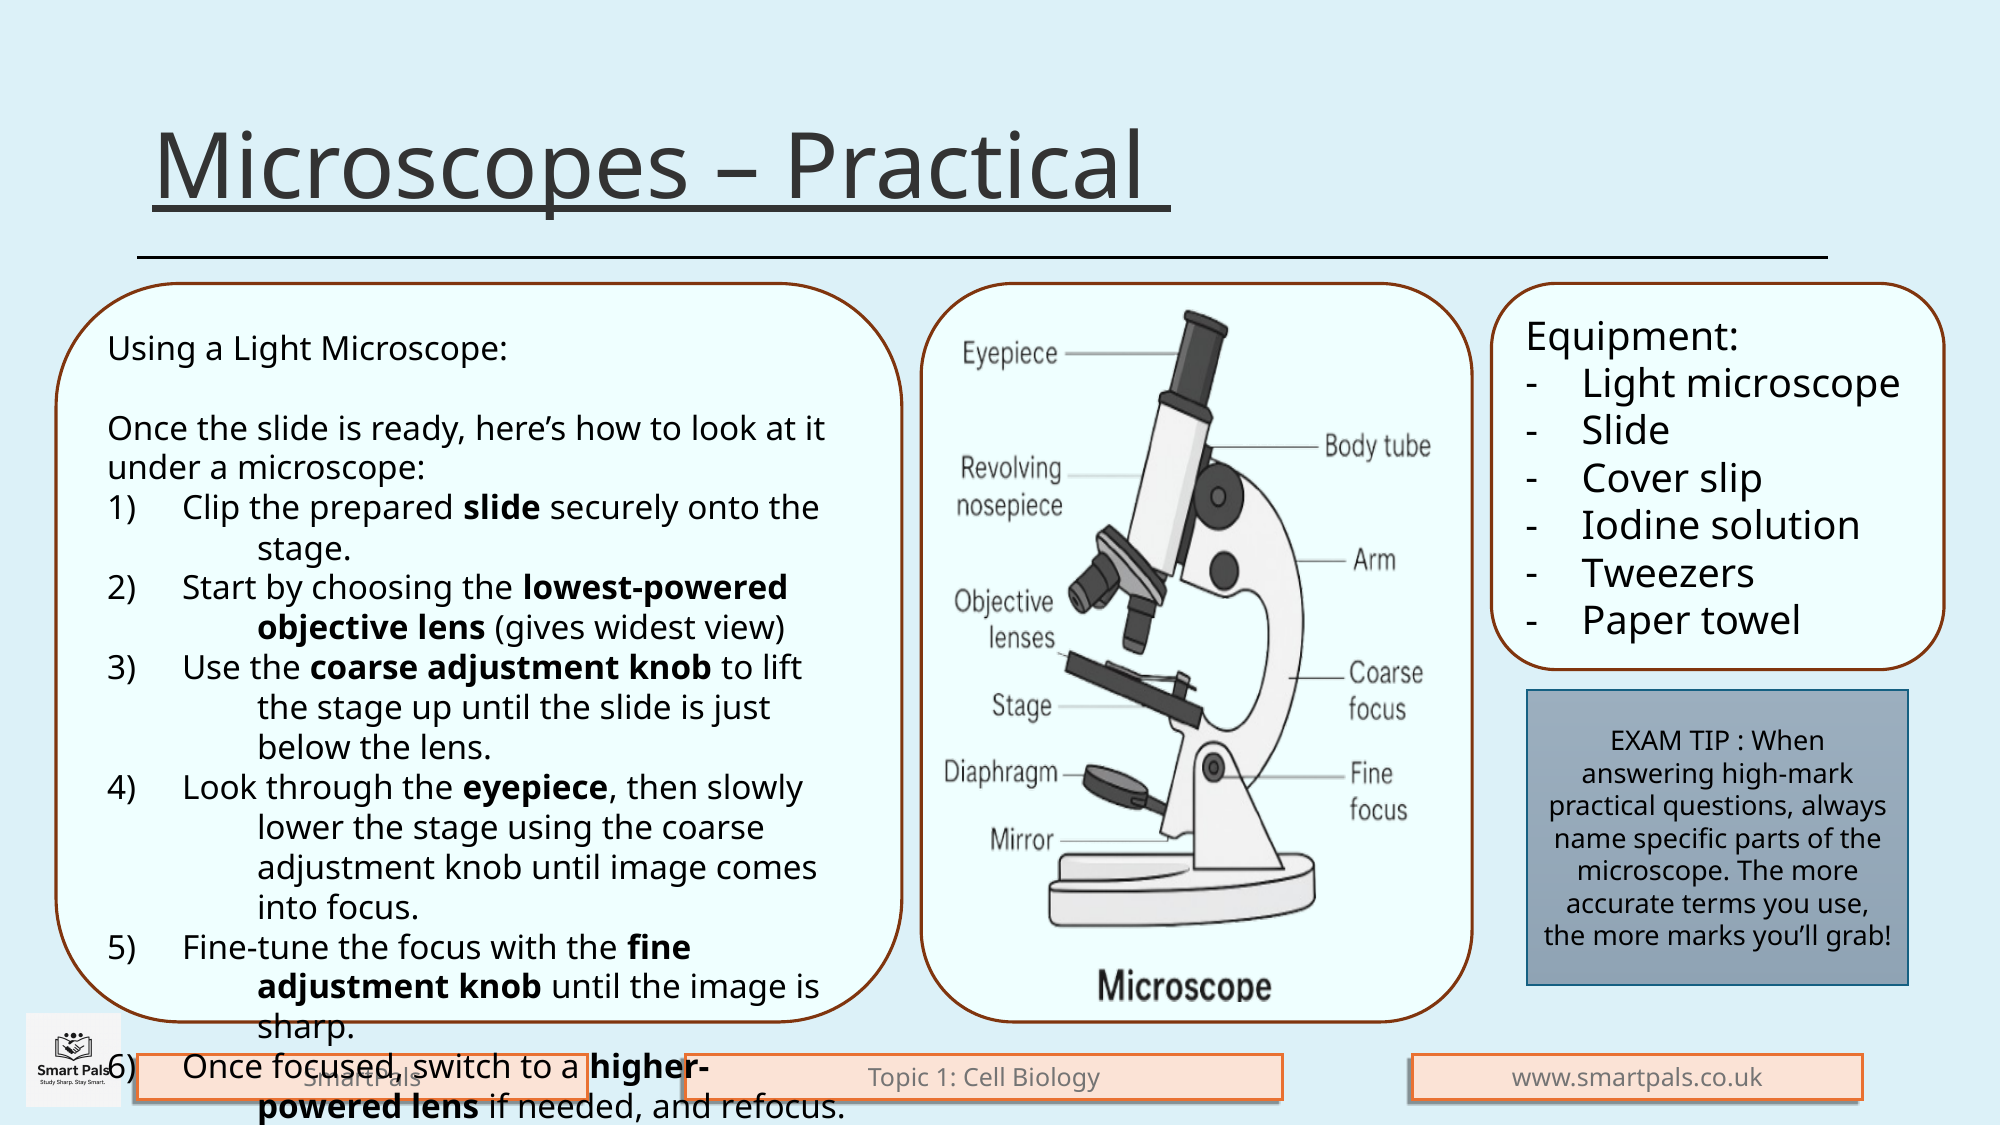

# Microscopes – Practical
Using a Light Microscope:
Once the slide is ready, here’s how to look at it under a microscope:
Clip the prepared slide securely onto the stage.
Start by choosing the lowest-powered objective lens (gives widest view)
Use the coarse adjustment knob to lift the stage up until the slide is just below the lens.
Look through the eyepiece, then slowly lower the stage using the coarse adjustment knob until image comes into focus.
Fine-tune the focus with the fine adjustment knob until the image is sharp.
Once focused, switch to a higher-powered lens if needed, and refocus.
Equipment:
Light microscope
Slide
Cover slip
Iodine solution
Tweezers
Paper towel
EXAM TIP : When answering high-mark practical questions, always name specific parts of the microscope. The more accurate terms you use, the more marks you’ll grab!